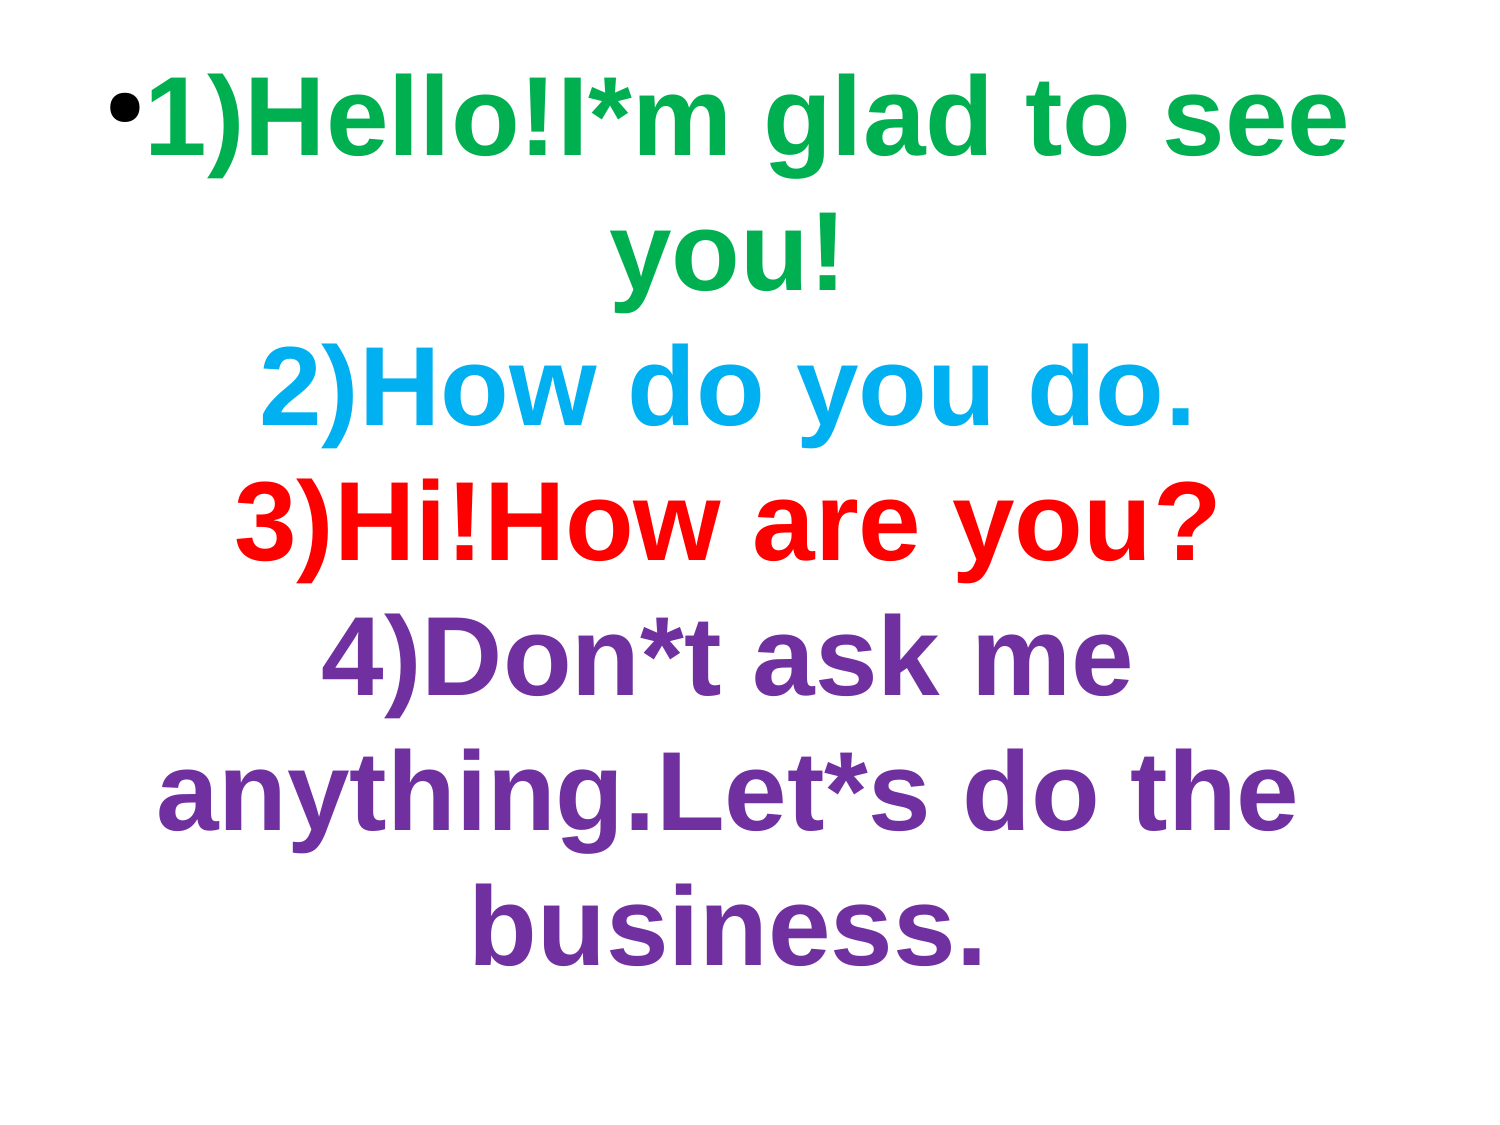

# 1)Hello!I*m glad to see you! 2)How do you do. 3)Hi!How are you? 4)Don*t ask me anything.Let*s do the business.